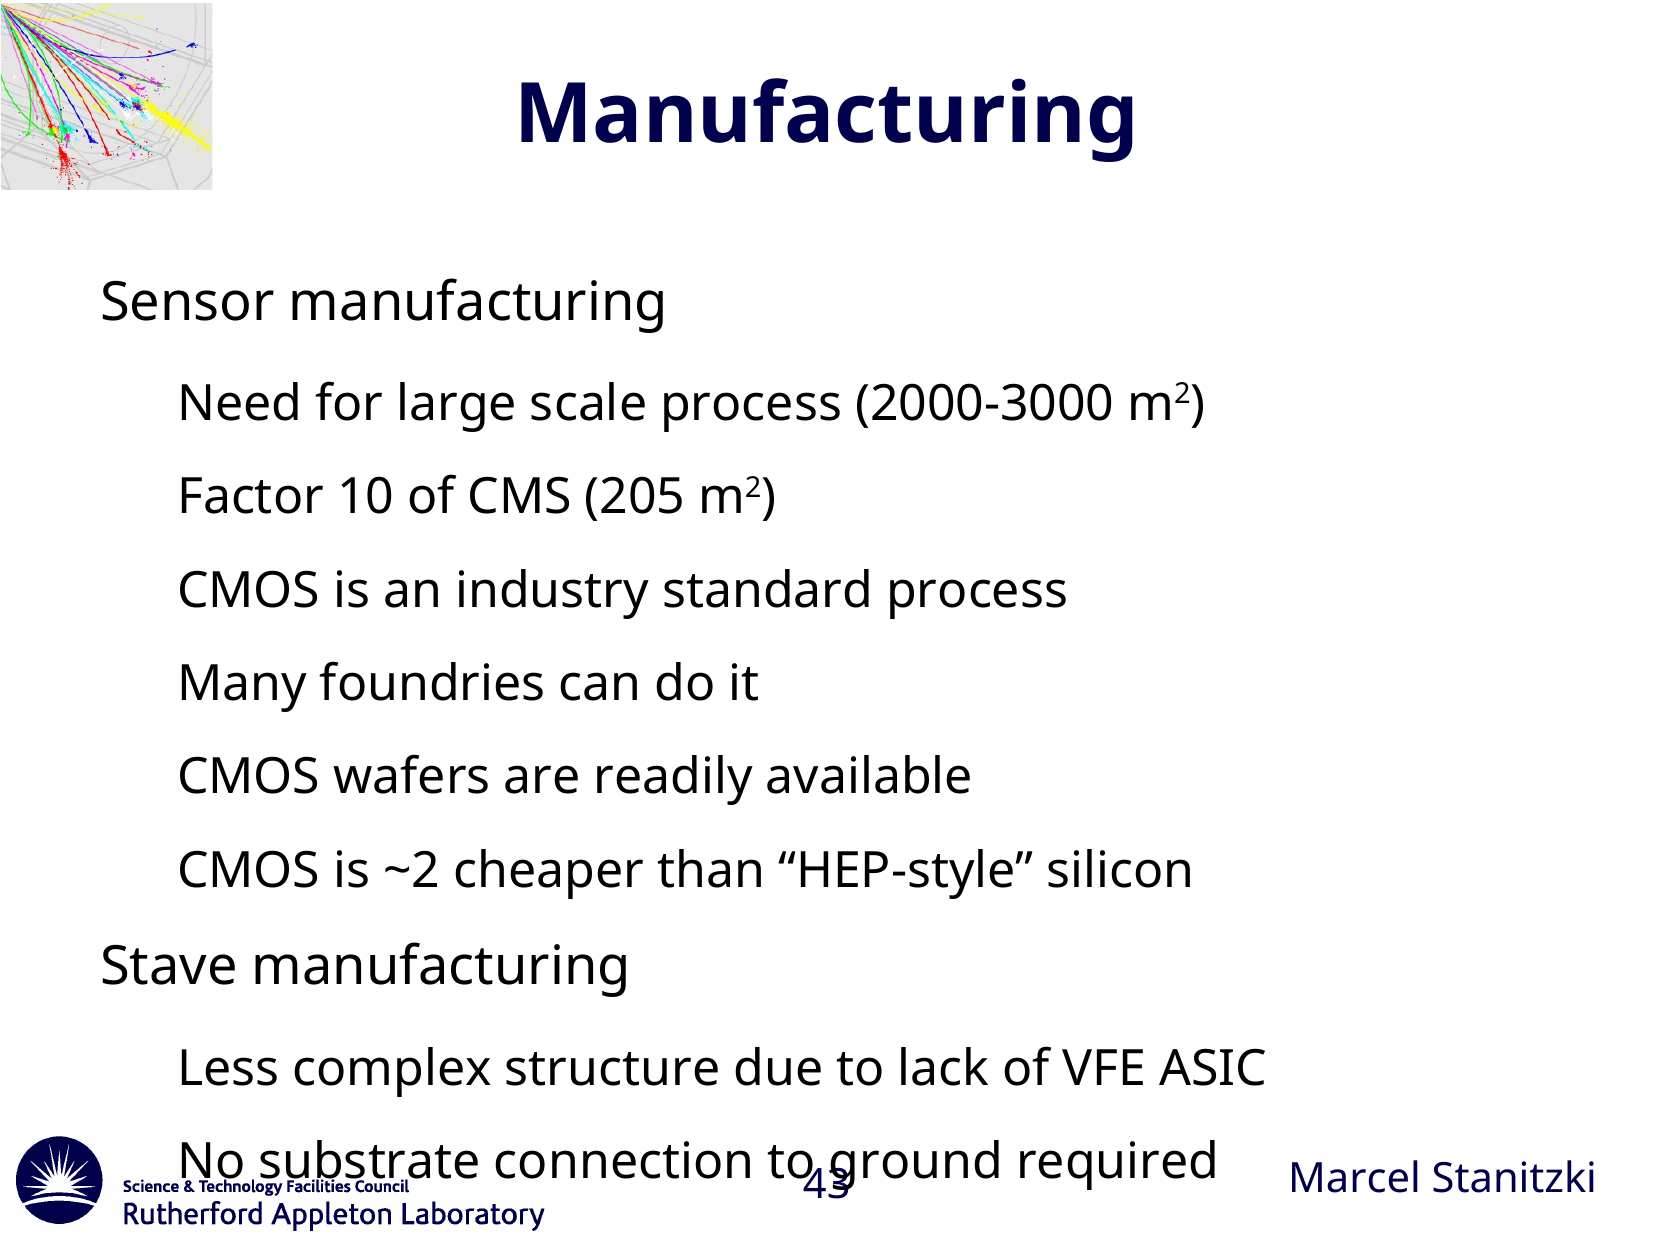

# Manufacturing
Sensor manufacturing
Need for large scale process (2000-3000 m2)
Factor 10 of CMS (205 m2)
CMOS is an industry standard process
Many foundries can do it
CMOS wafers are readily available
CMOS is ~2 cheaper than “HEP-style” silicon
Stave manufacturing
Less complex structure due to lack of VFE ASIC
No substrate connection to ground required